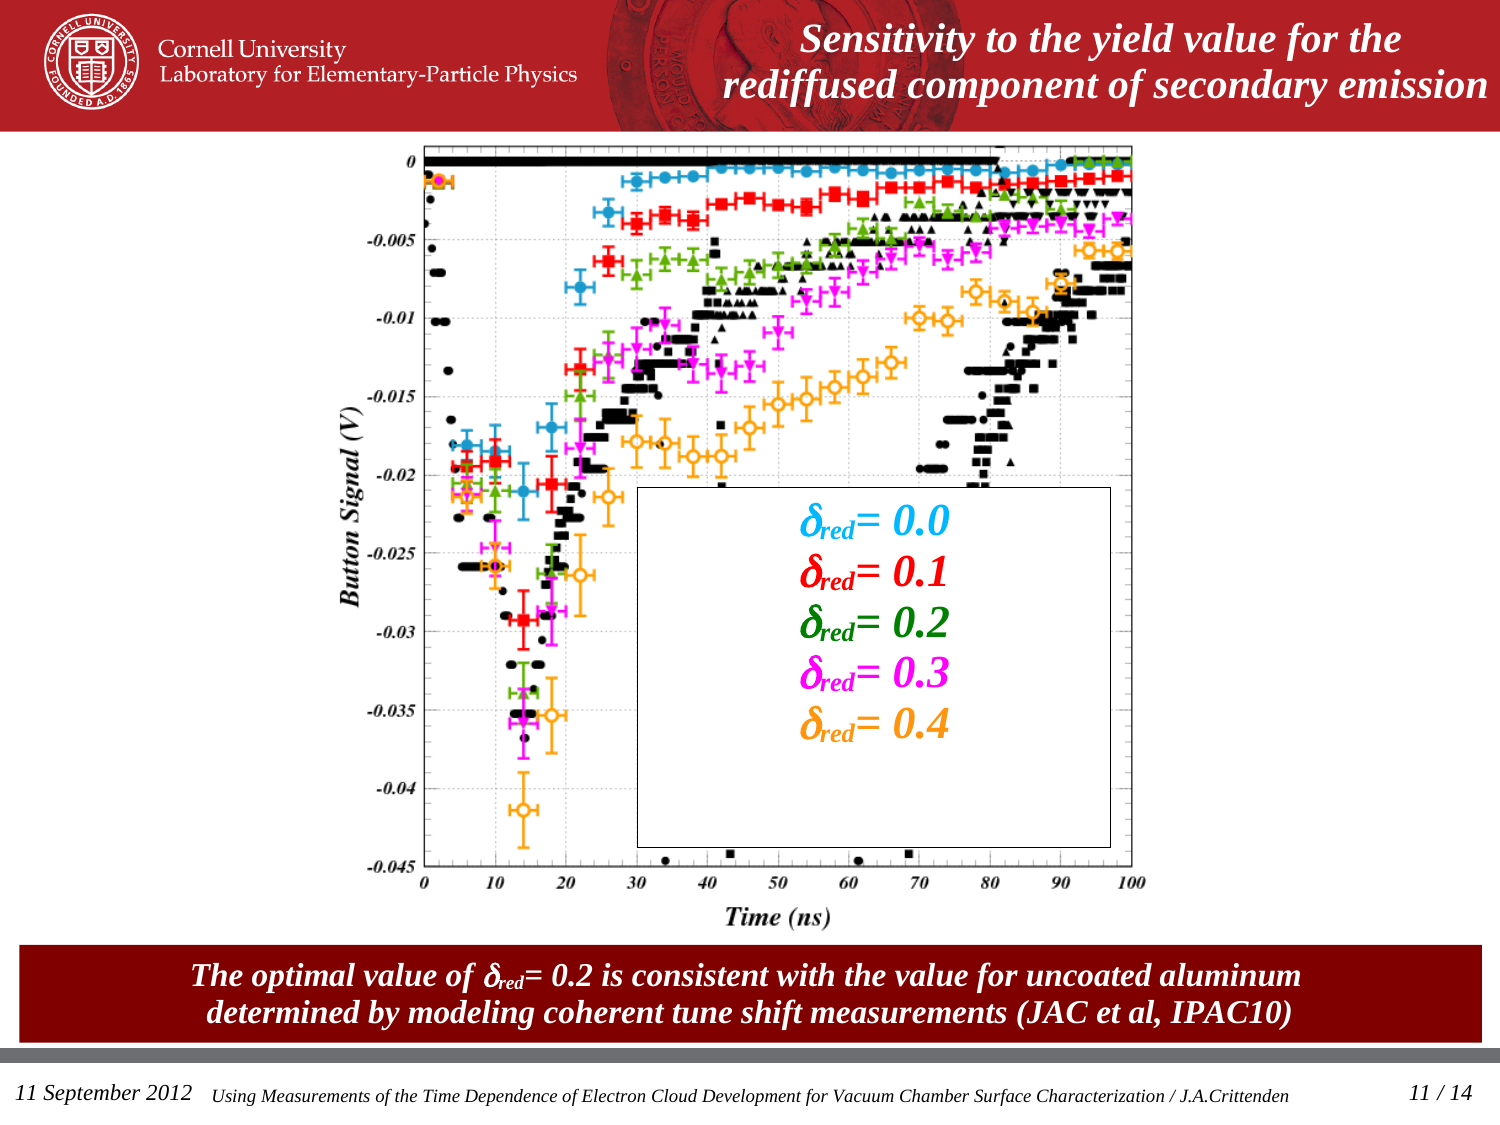

Sensitivity to the yield value for the
rediffused component of secondary emission
dred= 0.0
dred= 0.1
dred= 0.2
dred= 0.3
dred= 0.4
The optimal value of dred= 0.2 is consistent with the value for uncoated aluminum
determined by modeling coherent tune shift measurements (JAC et al, IPAC10)